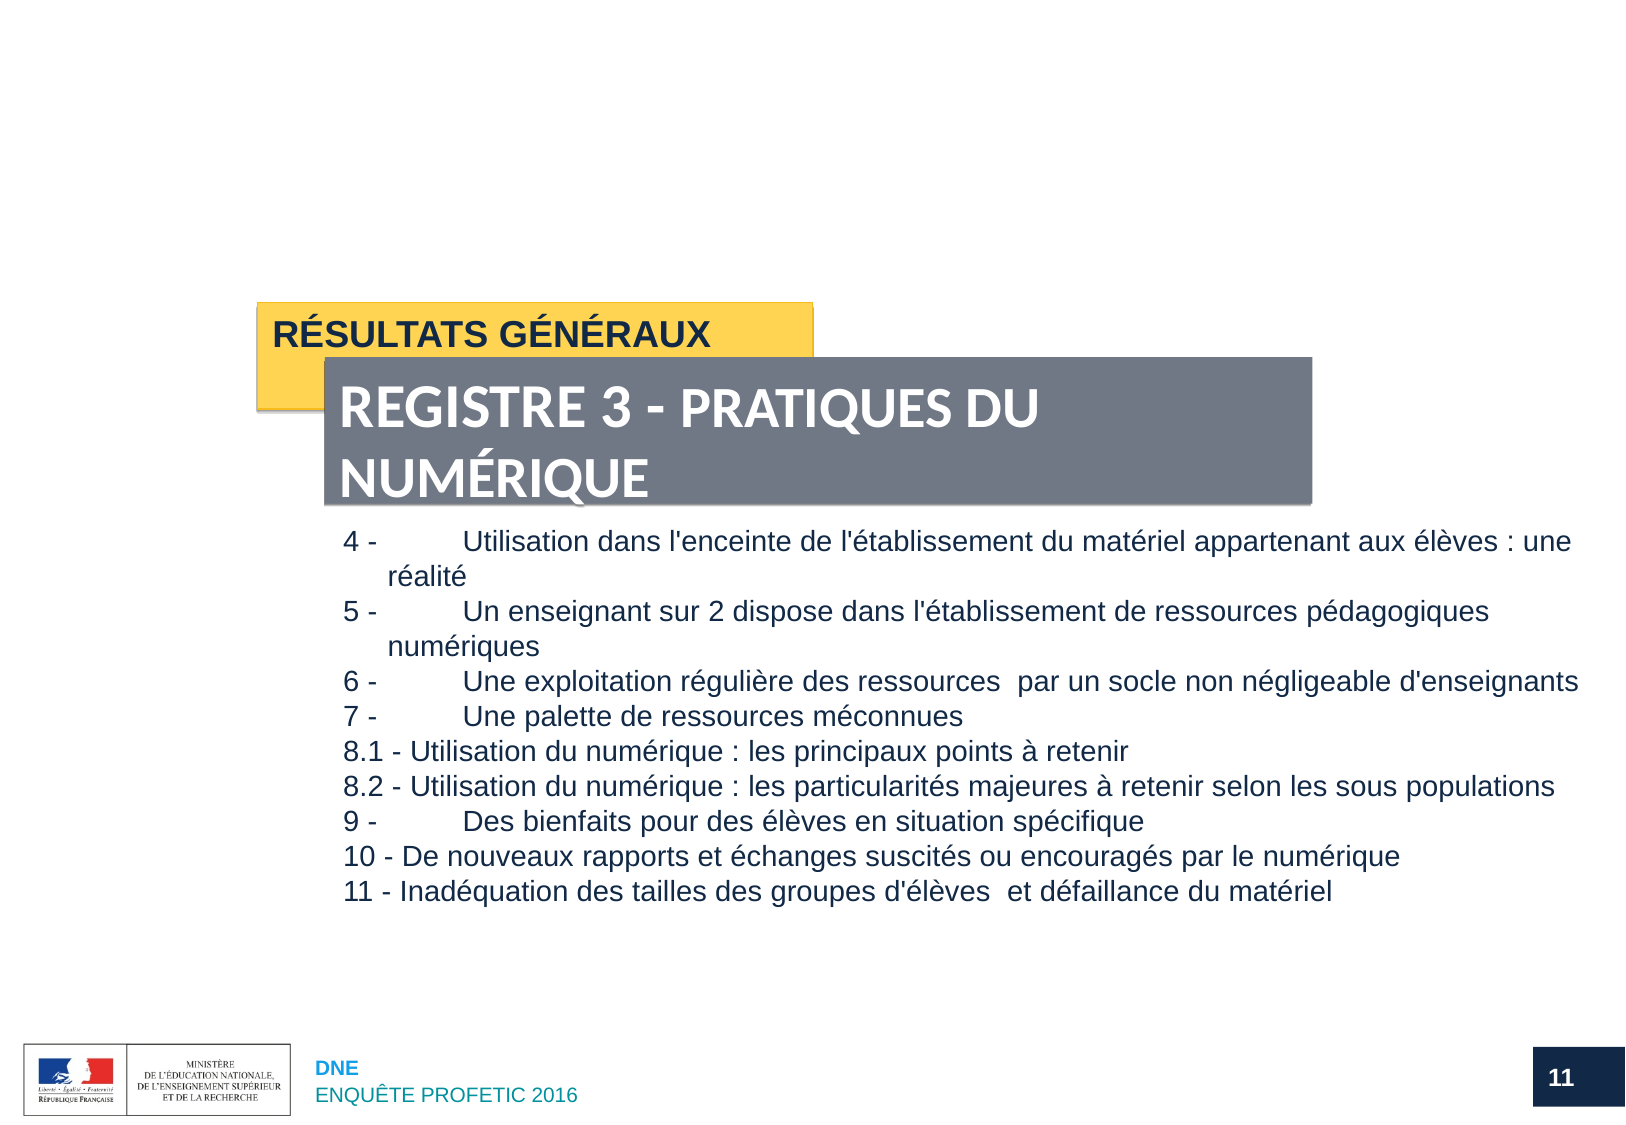

Résultats généraux
# Registre 3 - Pratiques du numérique
4 - 	Utilisation dans l'enceinte de l'établissement du matériel appartenant aux élèves : une réalité
5 -	Un enseignant sur 2 dispose dans l'établissement de ressources pédagogiques numériques
6 - 	Une exploitation régulière des ressources par un socle non négligeable d'enseignants
7 - 	Une palette de ressources méconnues
8.1 - Utilisation du numérique : les principaux points à retenir
8.2 - Utilisation du numérique : les particularités majeures à retenir selon les sous populations
9 -	Des bienfaits pour des élèves en situation spécifique
10 - De nouveaux rapports et échanges suscités ou encouragés par le numérique
11 - Inadéquation des tailles des groupes d'élèves et défaillance du matériel
10